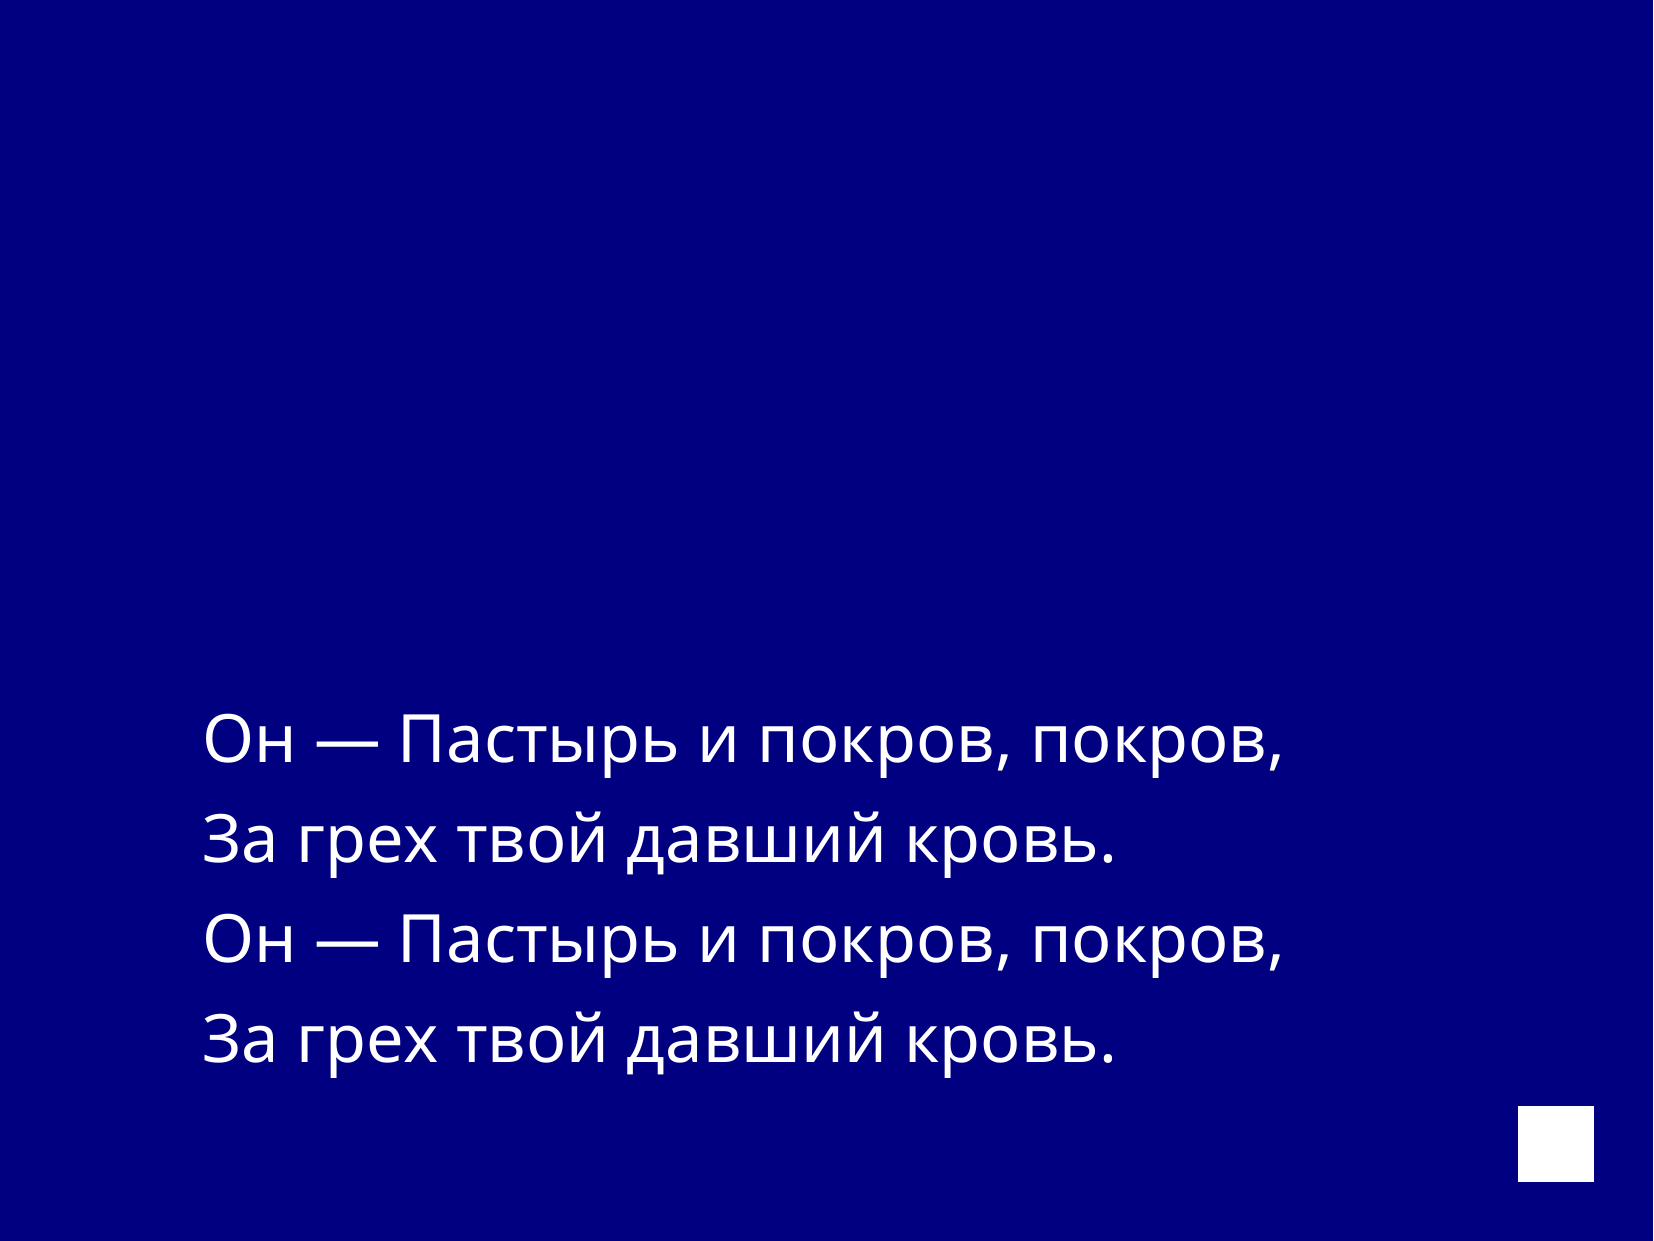

Он — Пастырь и покров, покров,
	За грех твой давший кровь.
	Он — Пастырь и покров, покров,
	За грех твой давший кровь.